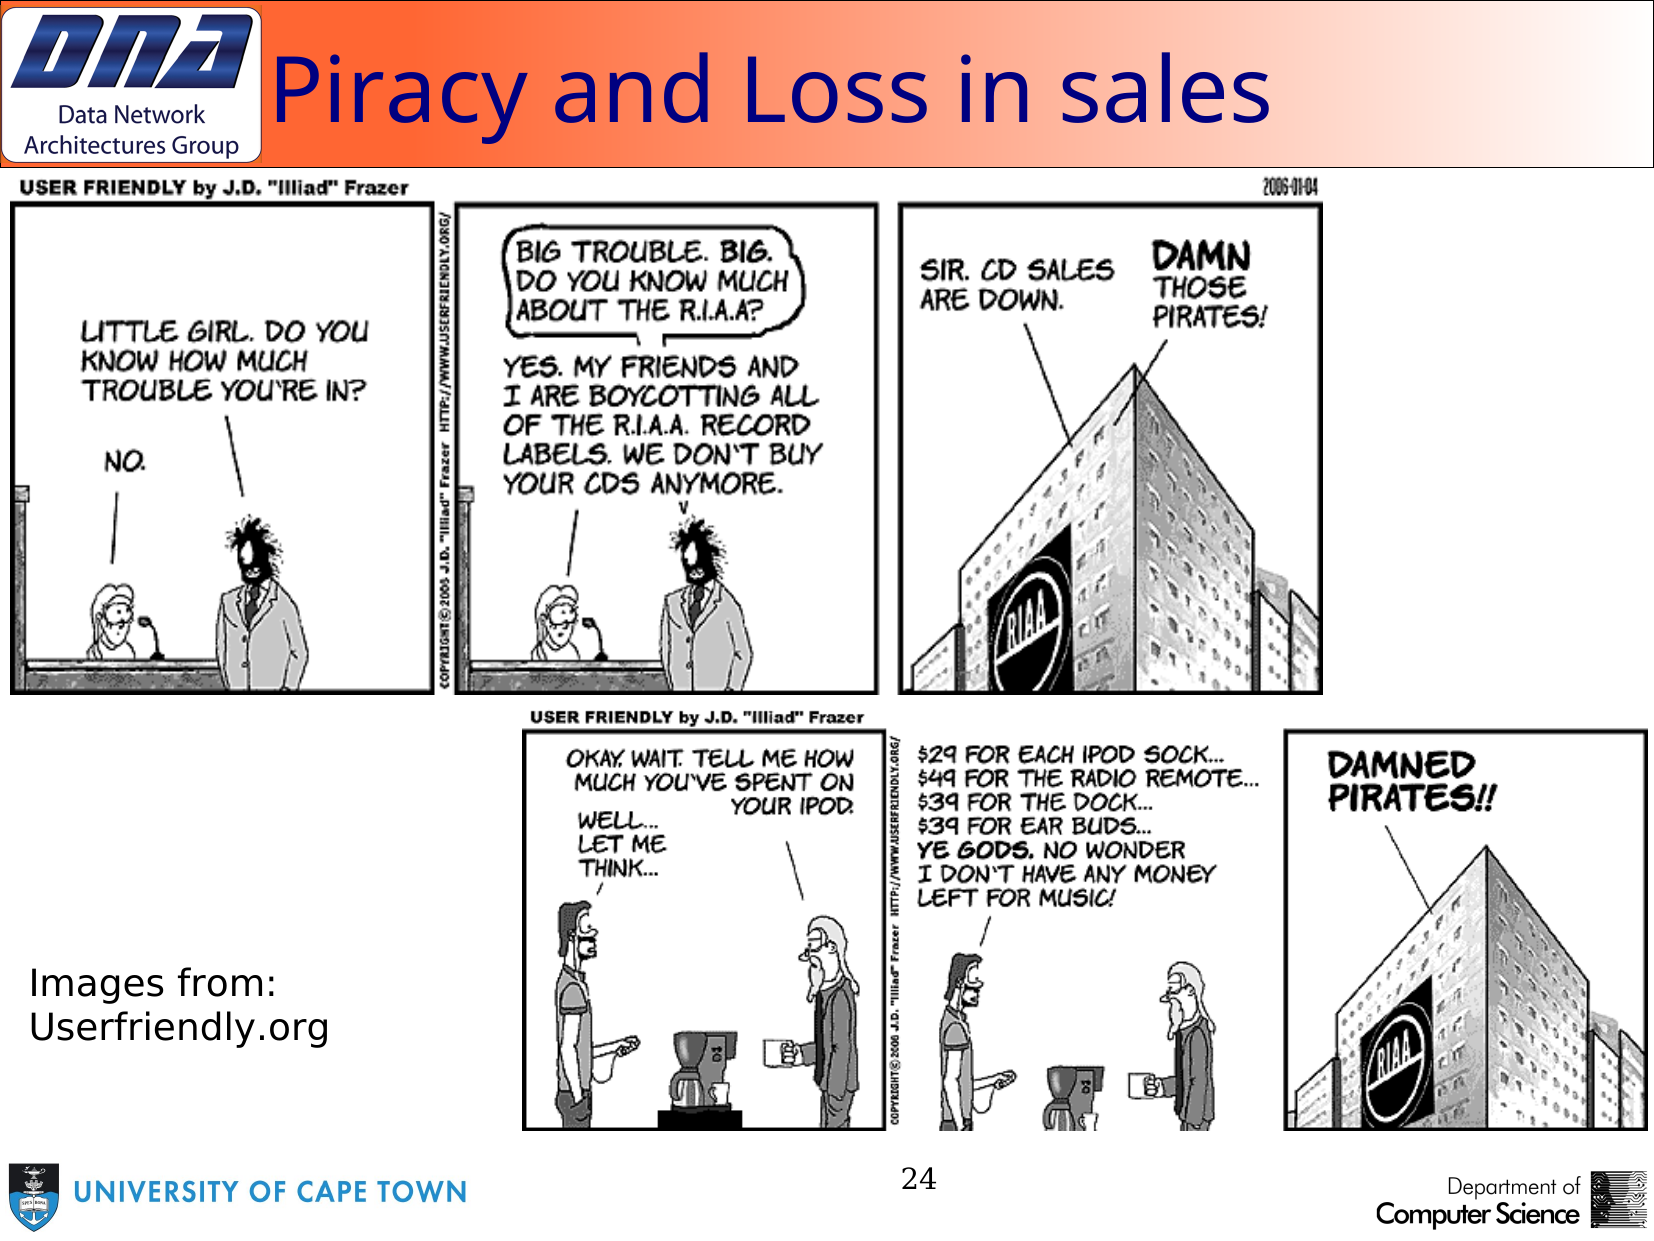

# Piracy and Loss in sales
Images from:
Userfriendly.org
24